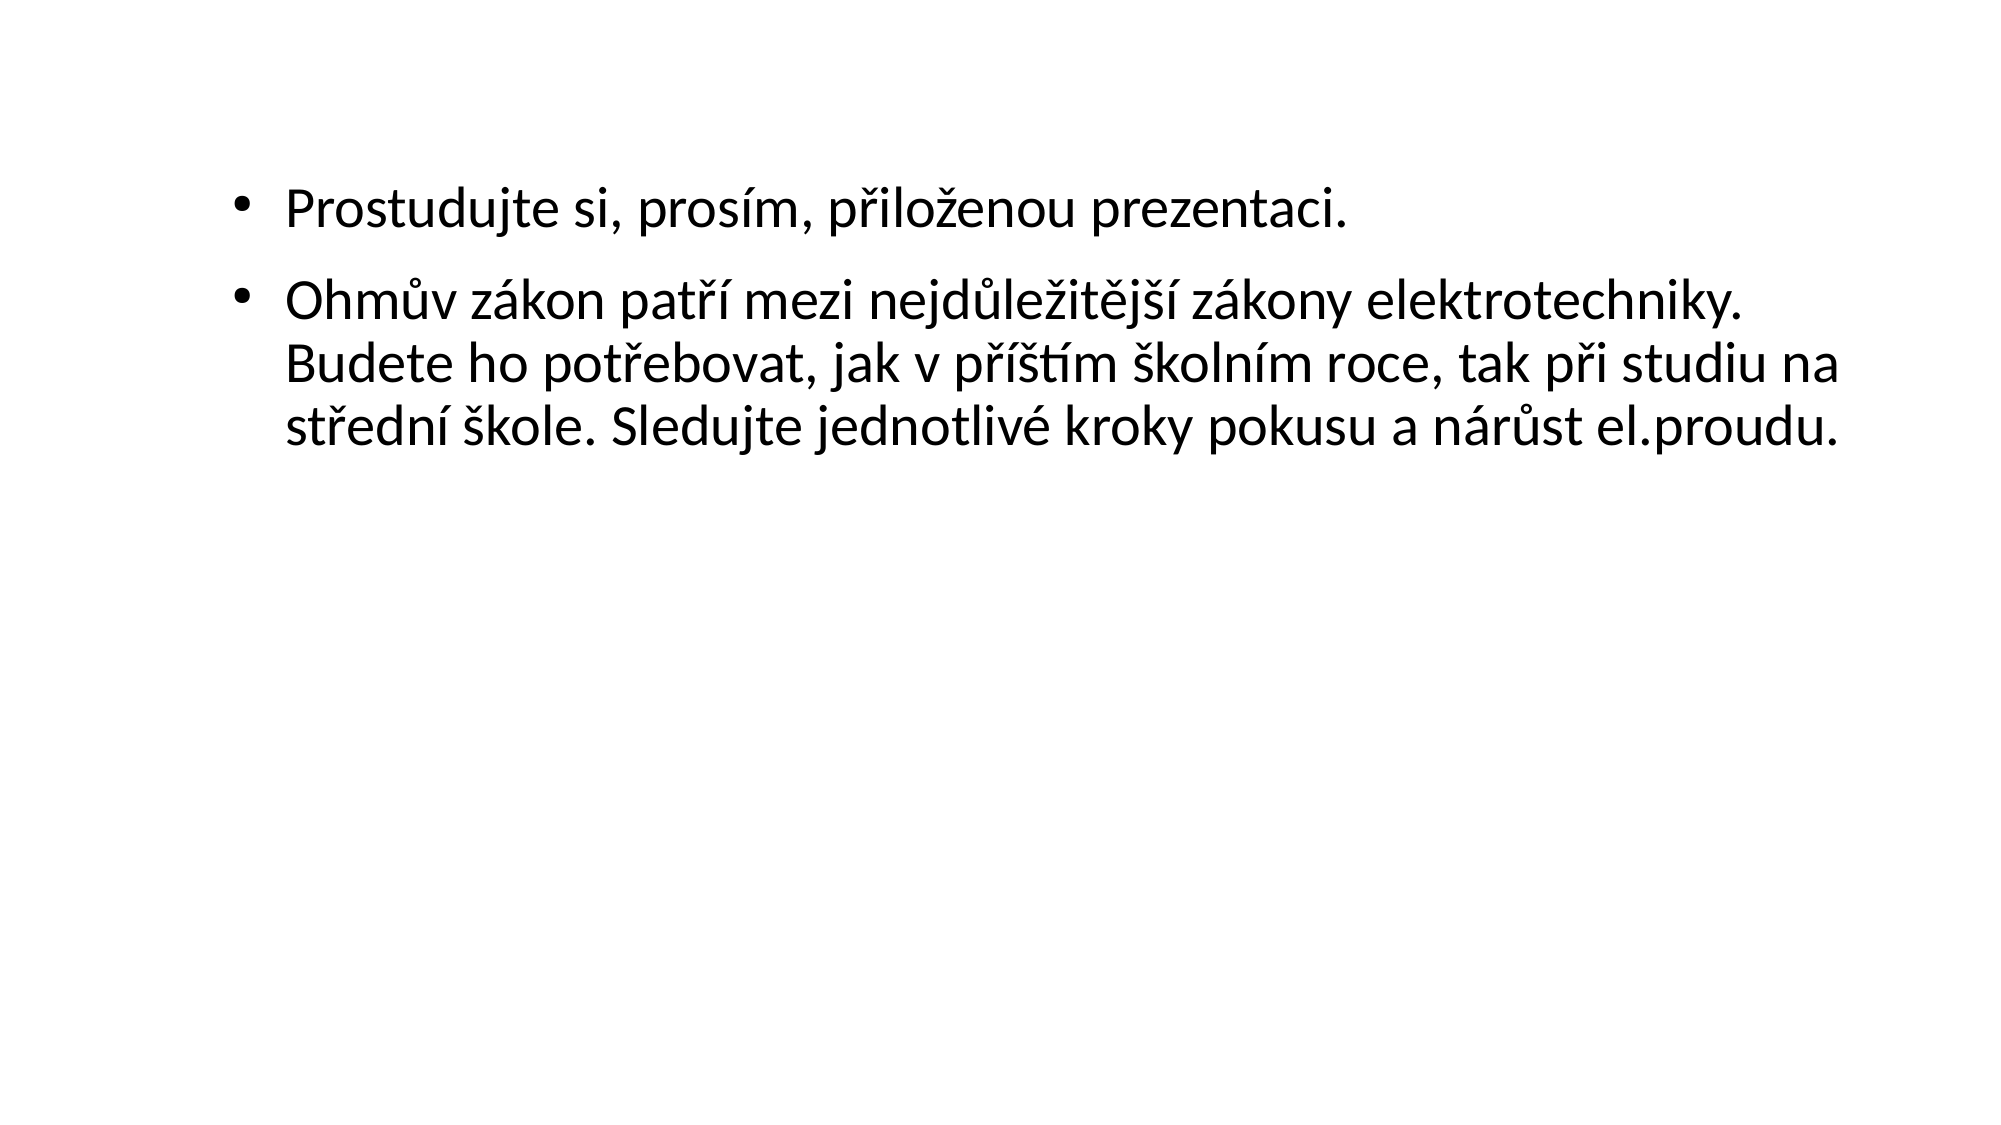

# Prostudujte si, prosím, přiloženou prezentaci.
Ohmův zákon patří mezi nejdůležitější zákony elektrotechniky. Budete ho potřebovat, jak v příštím školním roce, tak při studiu na střední škole. Sledujte jednotlivé kroky pokusu a nárůst el.proudu.